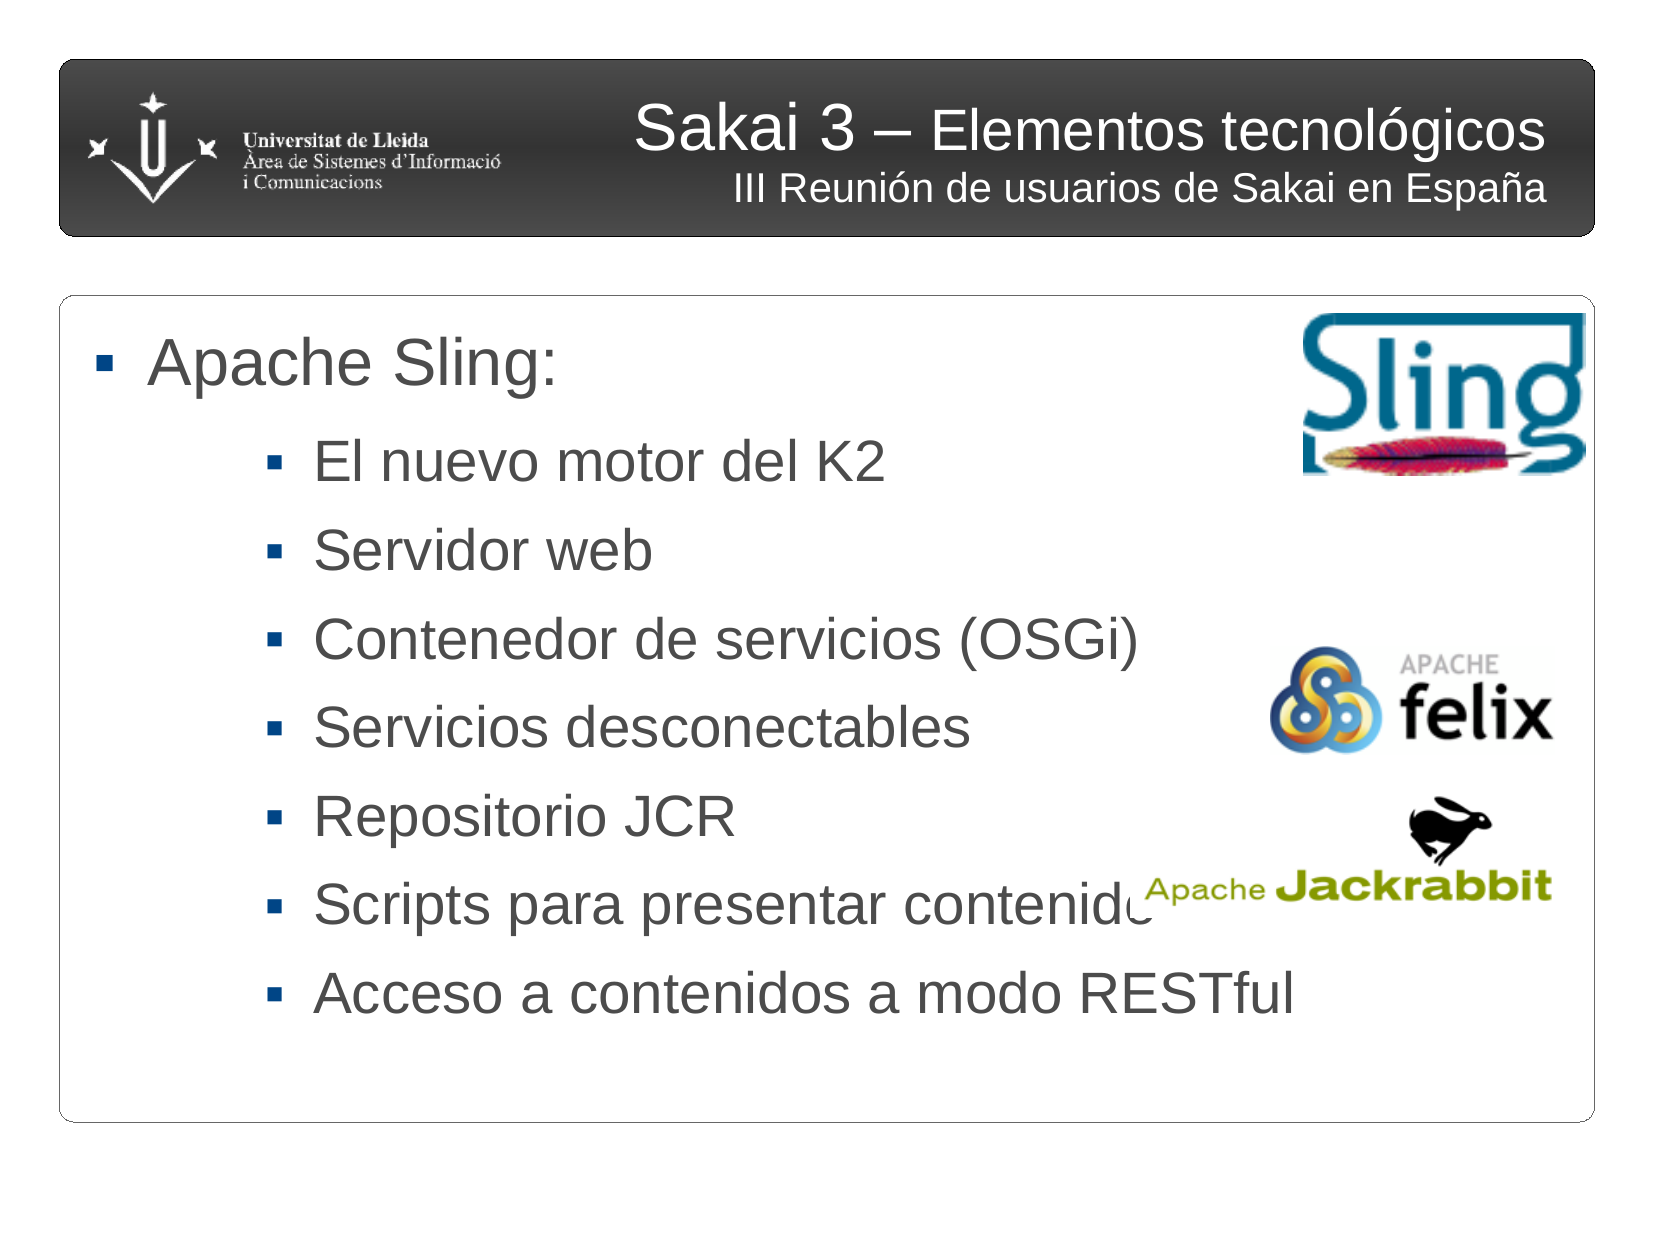

# Sakai 3 – Elementos tecnológicos III Reunión de usuarios de Sakai en España
Apache Sling:
El nuevo motor del K2
Servidor web
Contenedor de servicios (OSGi)
Servicios desconectables
Repositorio JCR
Scripts para presentar contenido
Acceso a contenidos a modo RESTful